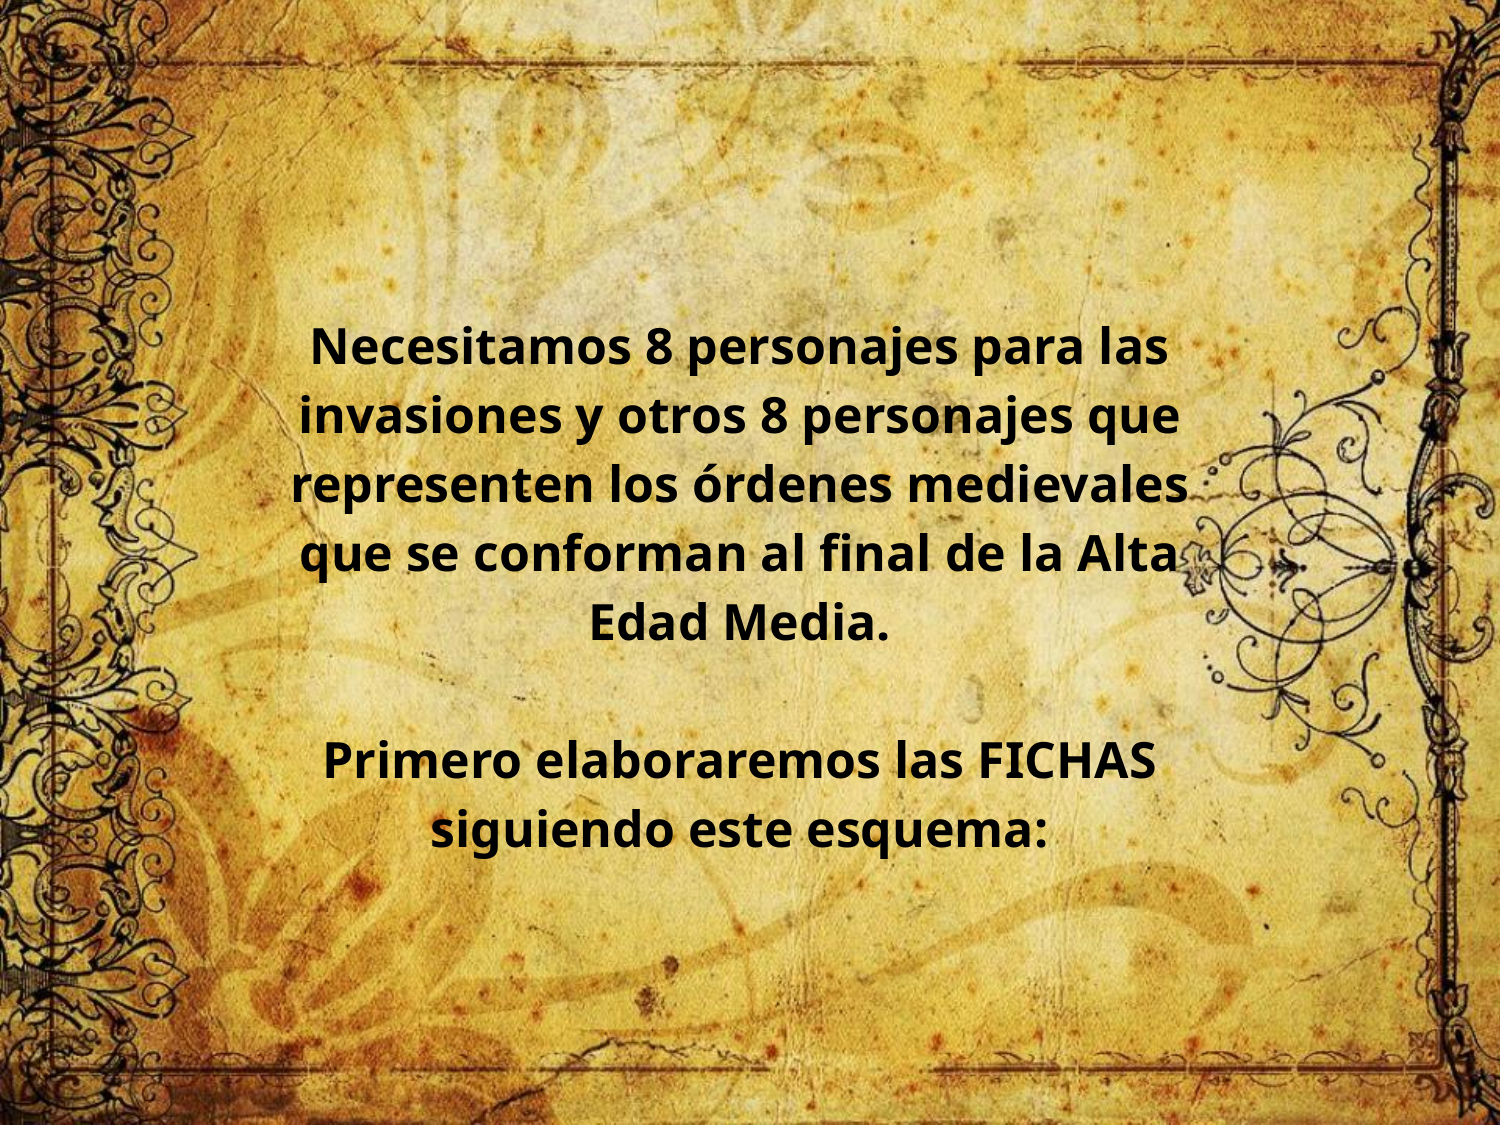

Necesitamos 8 personajes para las invasiones y otros 8 personajes que representen los órdenes medievales que se conforman al final de la Alta Edad Media.
Primero elaboraremos las FICHAS siguiendo este esquema: